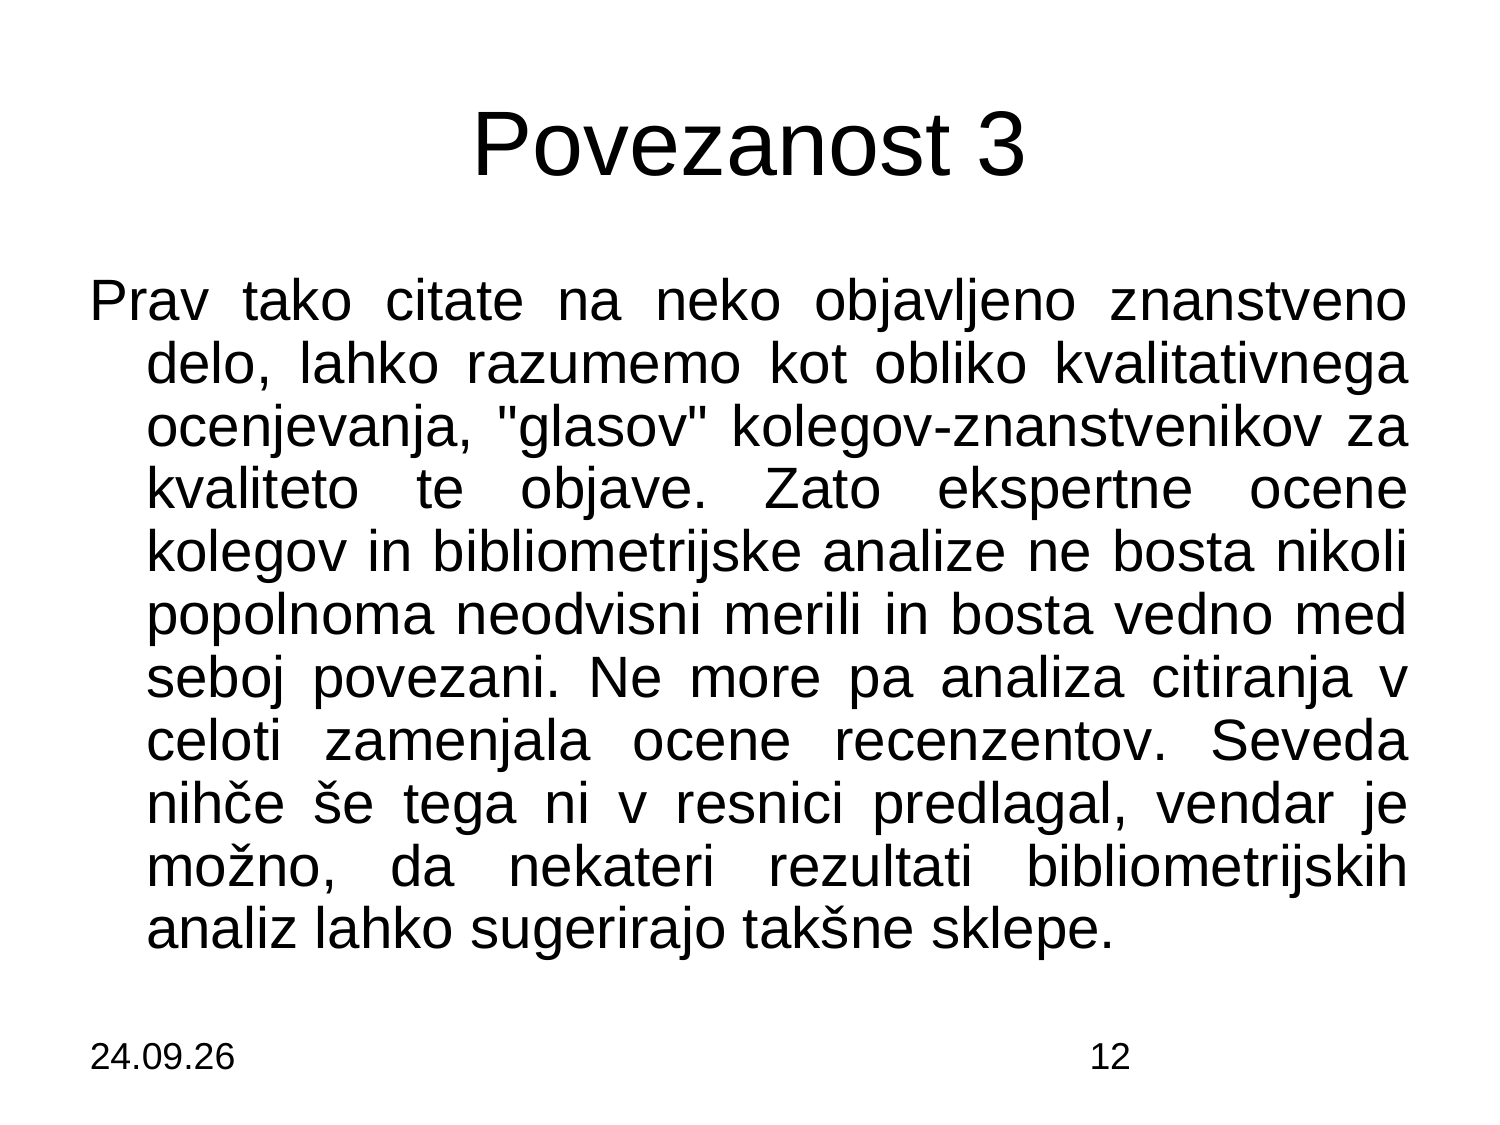

# Povezanost 3
Prav tako citate na neko objavljeno znanstveno delo, lahko razumemo kot obliko kvalitativnega ocenjevanja, "glasov" kolegov-znanstvenikov za kvaliteto te objave. Zato ekspertne ocene kolegov in bibliometrijske analize ne bosta nikoli popolnoma neodvisni merili in bosta vedno med seboj povezani. Ne more pa analiza citiranja v celoti zamenjala ocene recenzentov. Seveda nihče še tega ni v resnici predlagal, vendar je možno, da nekateri rezultati bibliometrijskih analiz lahko sugerirajo takšne sklepe.
12